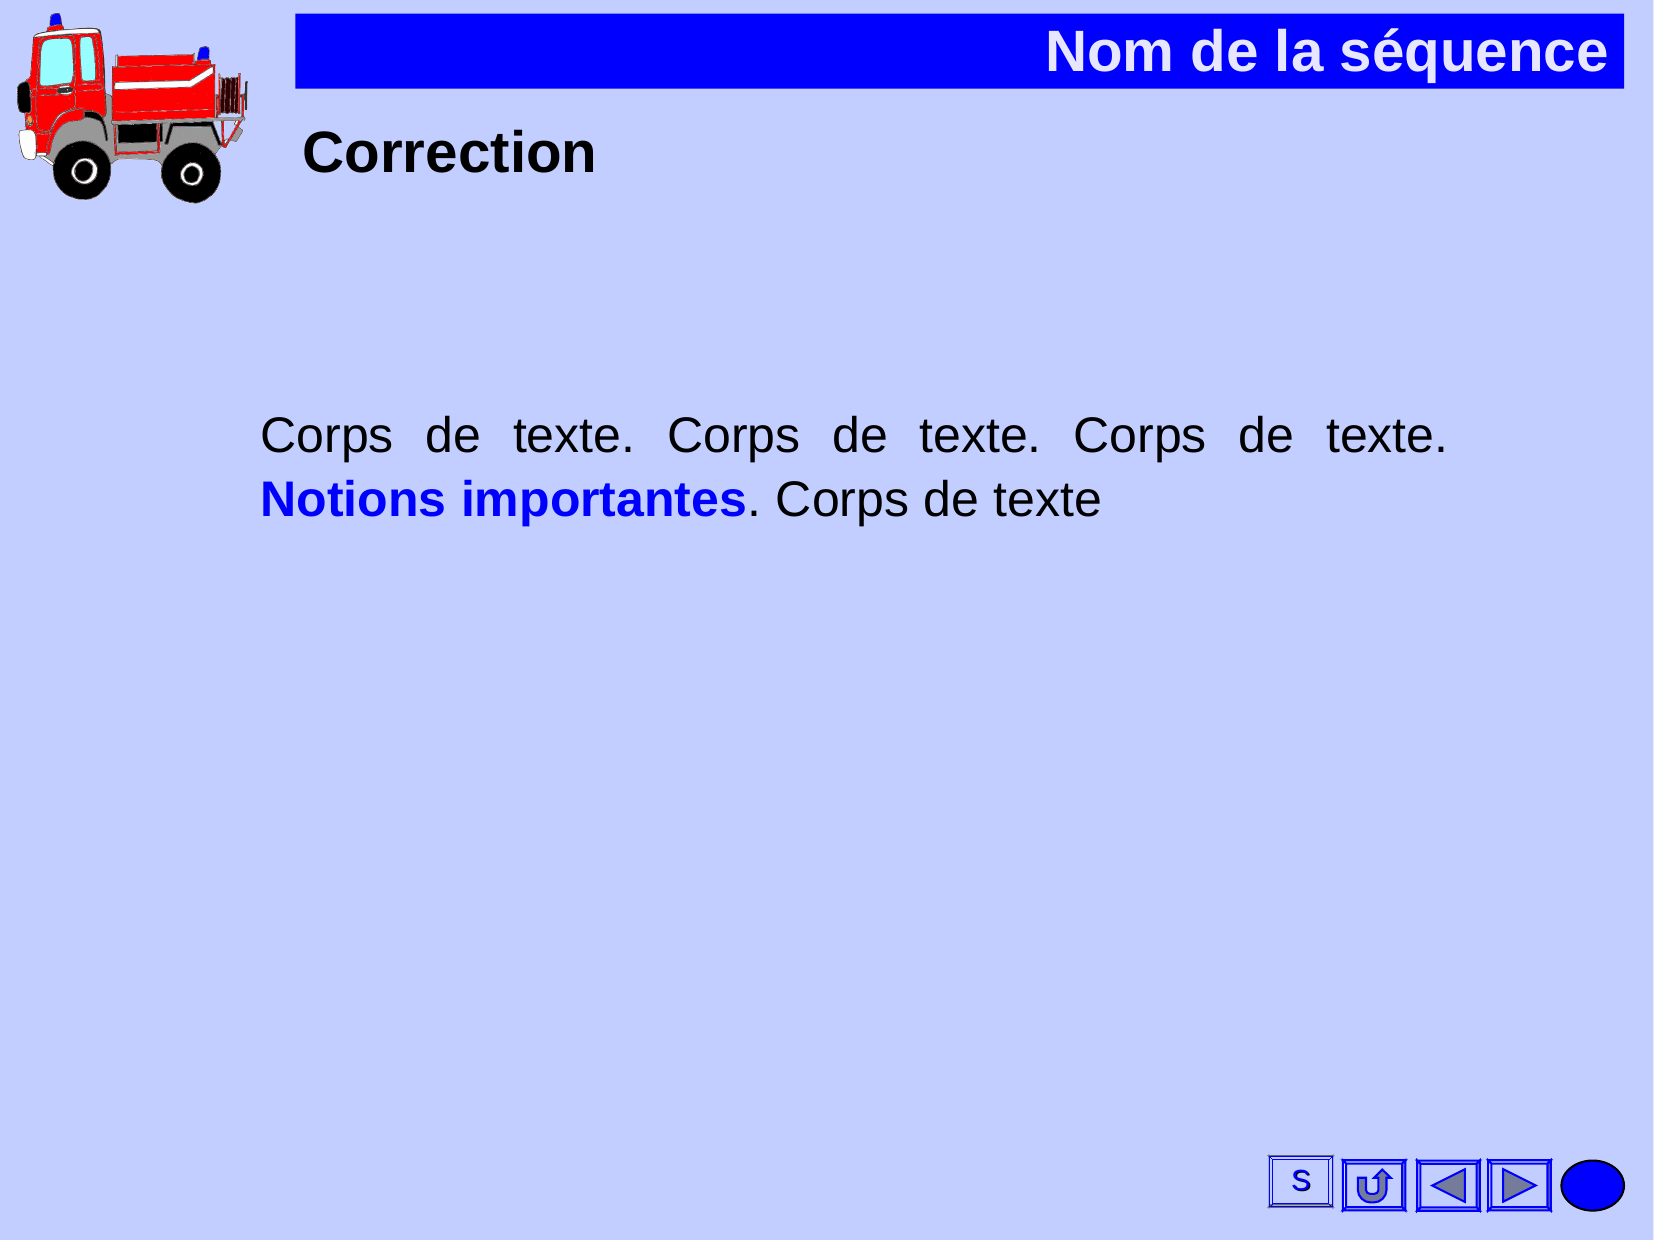

Nom de la séquence
Correction
# Corps de texte. Corps de texte. Corps de texte. Notions importantes. Corps de texte